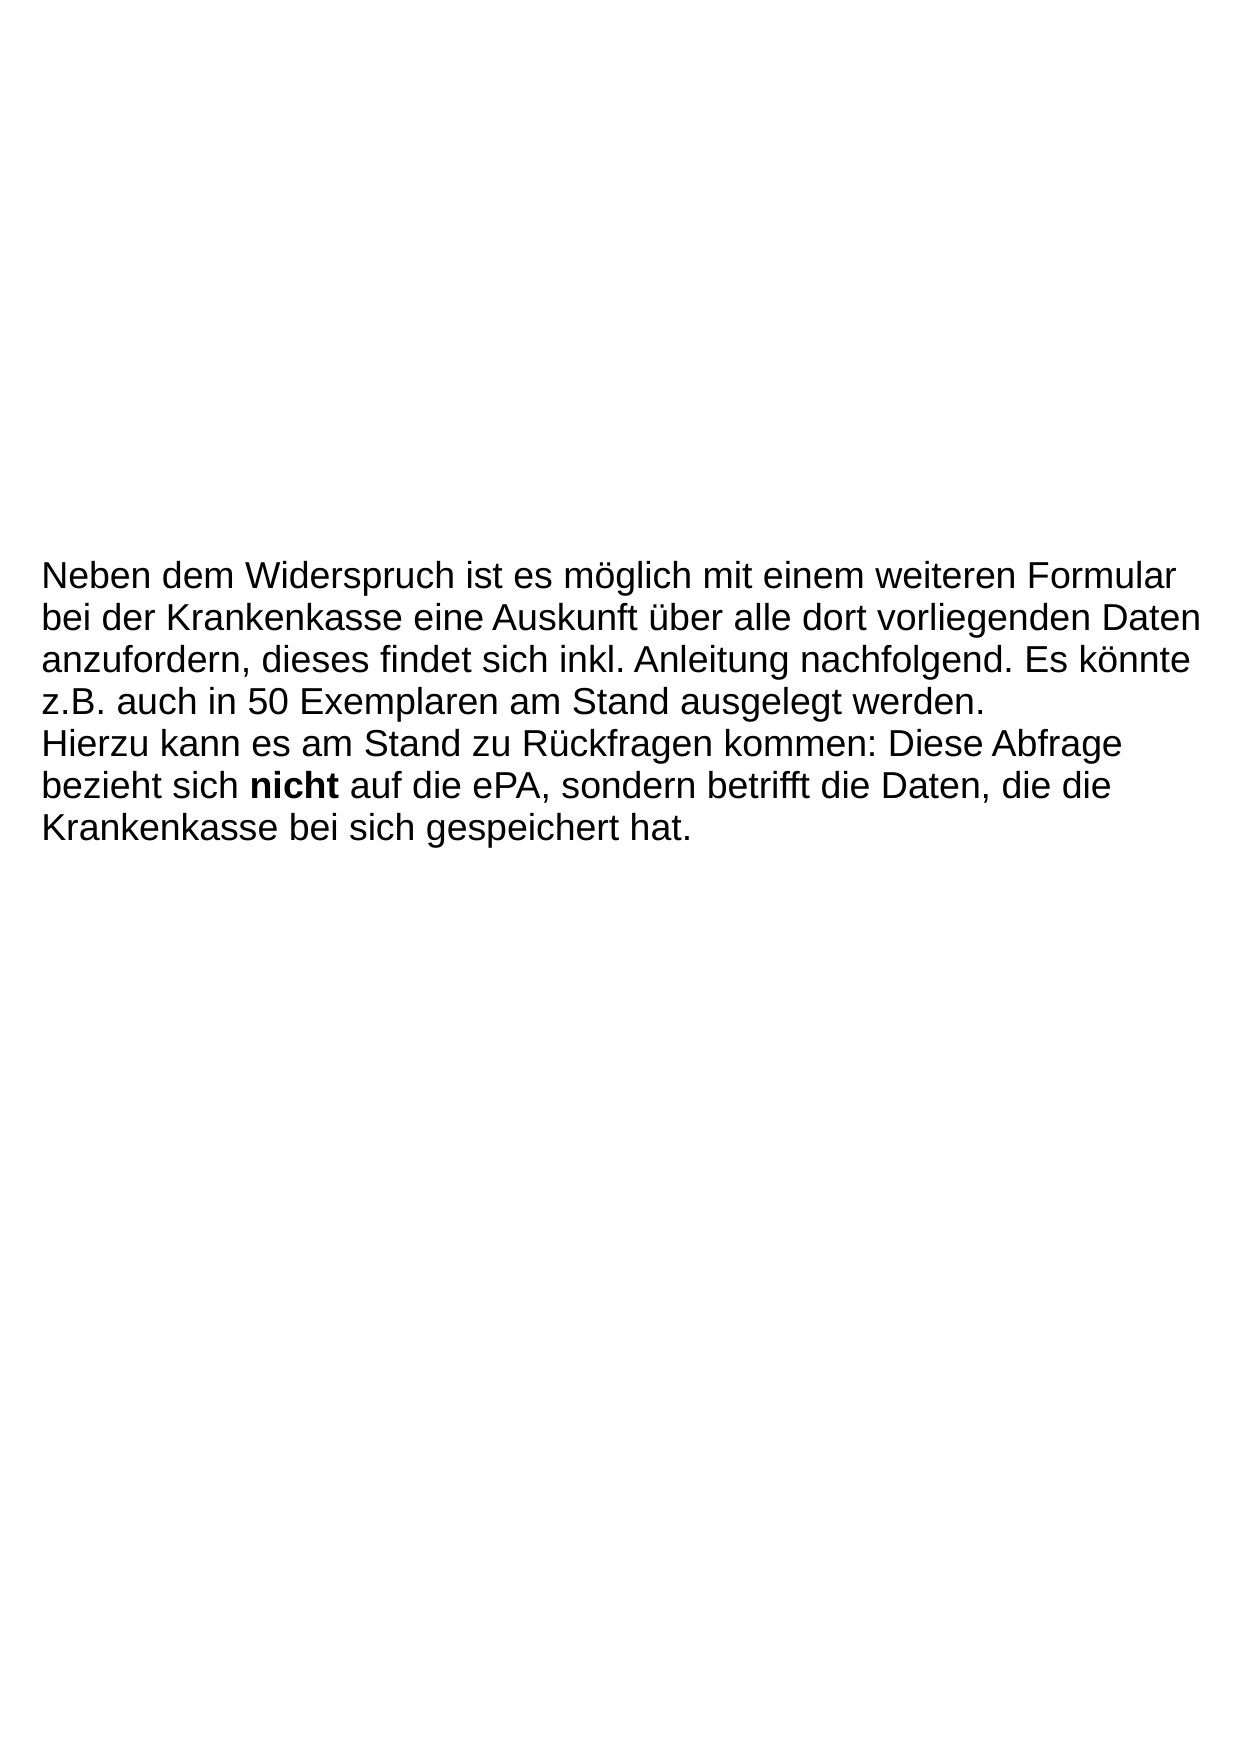

Neben dem Widerspruch ist es möglich mit einem weiteren Formular bei der Krankenkasse eine Auskunft über alle dort vorliegenden Daten anzufordern, dieses findet sich inkl. Anleitung nachfolgend. Es könnte z.B. auch in 50 Exemplaren am Stand ausgelegt werden.
Hierzu kann es am Stand zu Rückfragen kommen: Diese Abfrage bezieht sich nicht auf die ePA, sondern betrifft die Daten, die die Krankenkasse bei sich gespeichert hat.